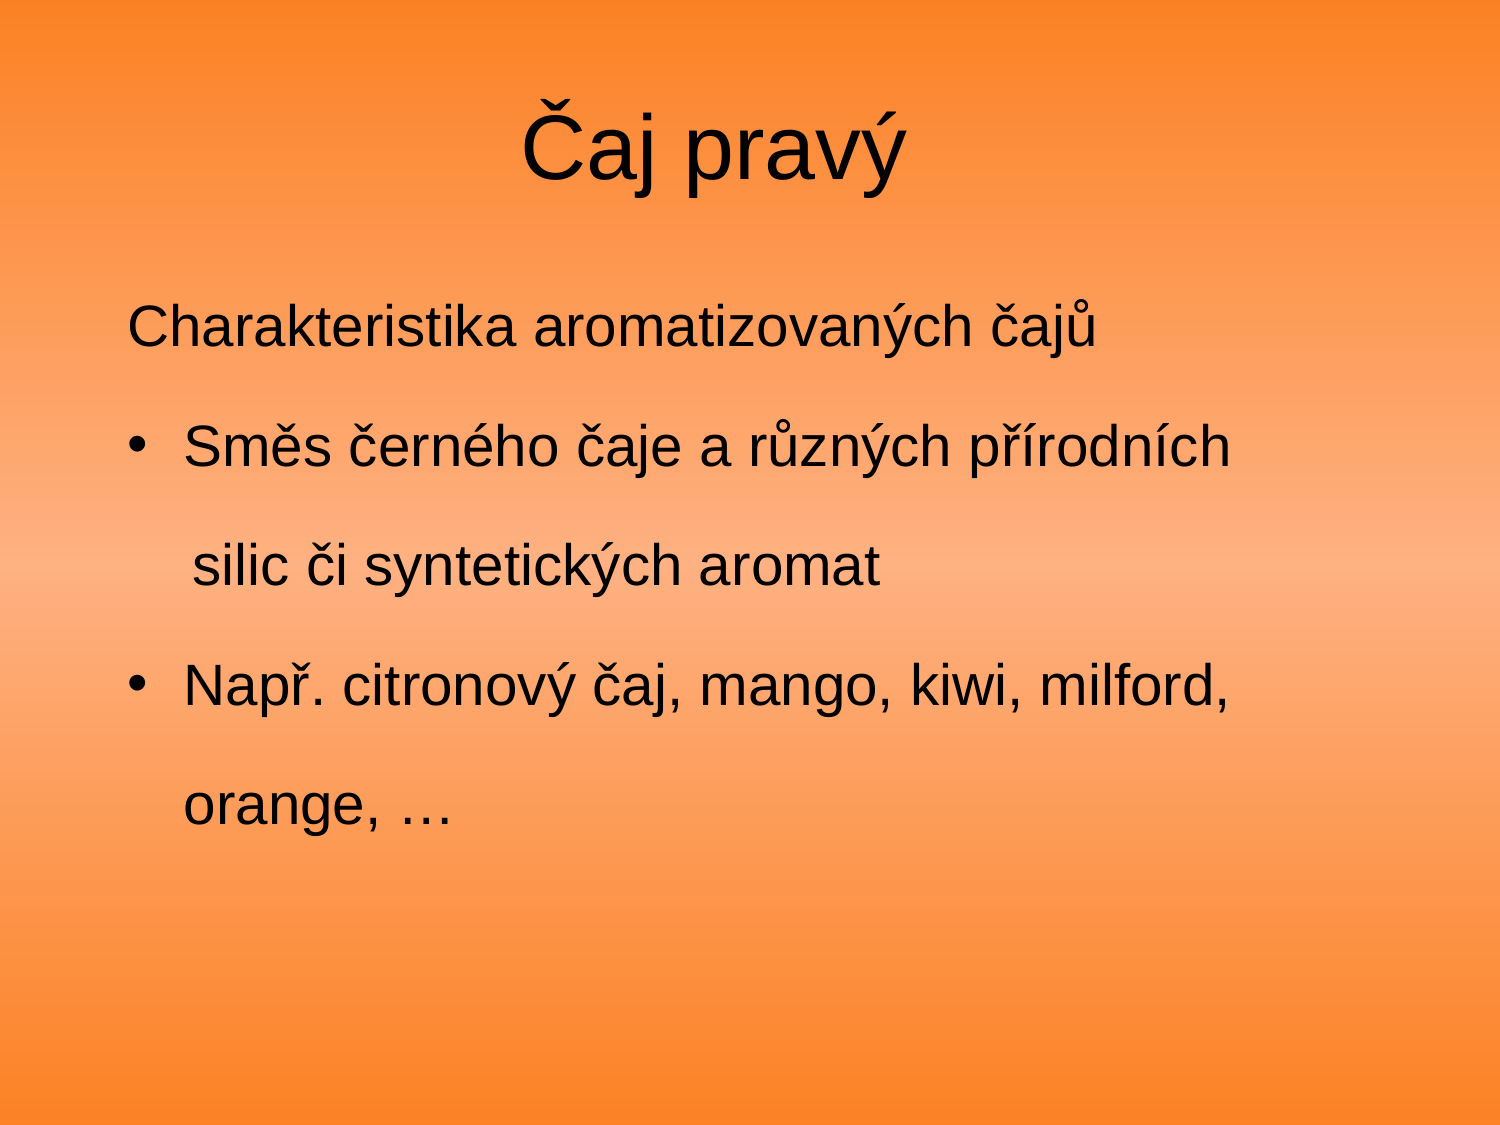

# Čaj pravý
Charakteristika aromatizovaných čajů
Směs černého čaje a různých přírodních
 silic či syntetických aromat
Např. citronový čaj, mango, kiwi, milford,
 	orange, …